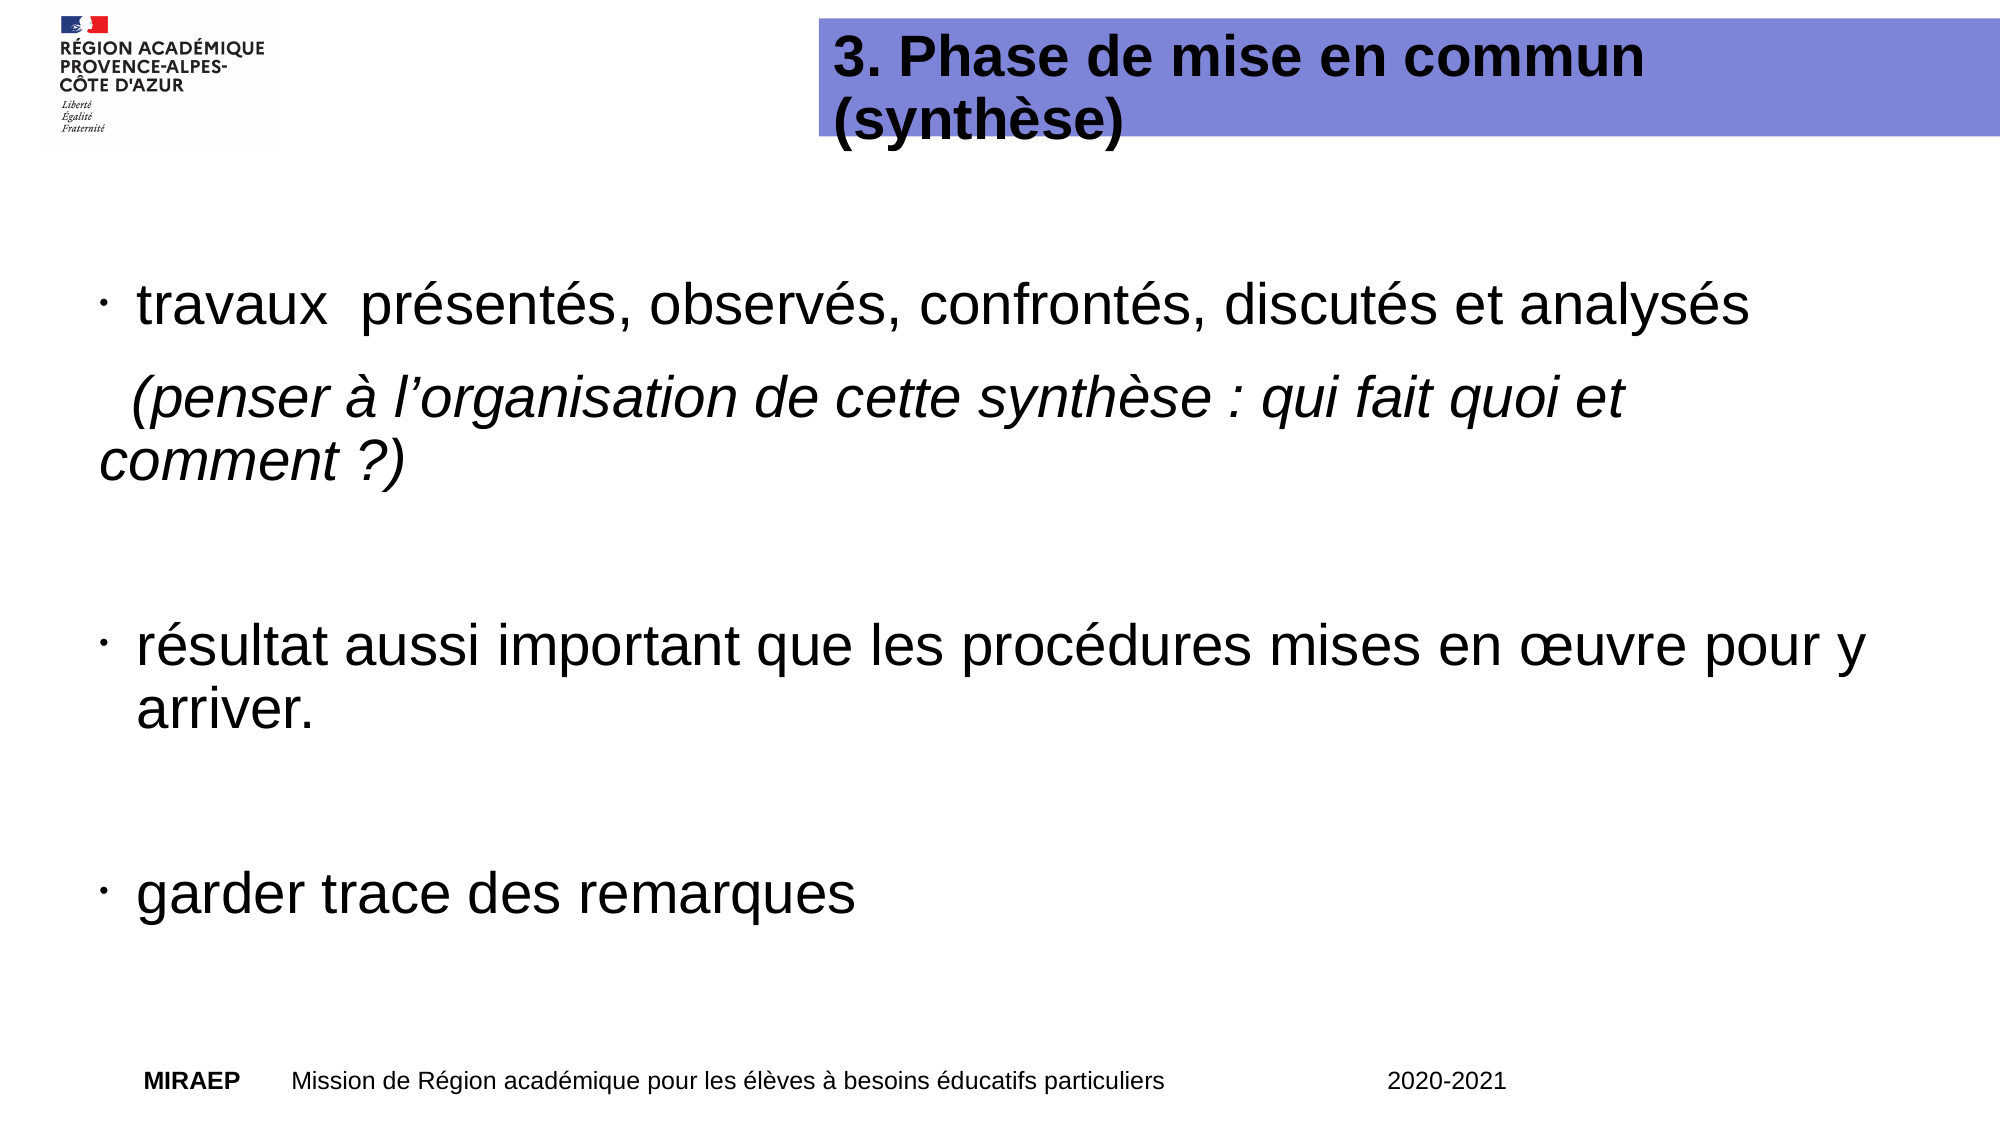

3. Phase de mise en commun
(synthèse)
# travaux présentés, observés, confrontés, discutés et analysés
 (penser à l’organisation de cette synthèse : qui fait quoi et comment ?)
résultat aussi important que les procédures mises en œuvre pour y arriver.
garder trace des remarques